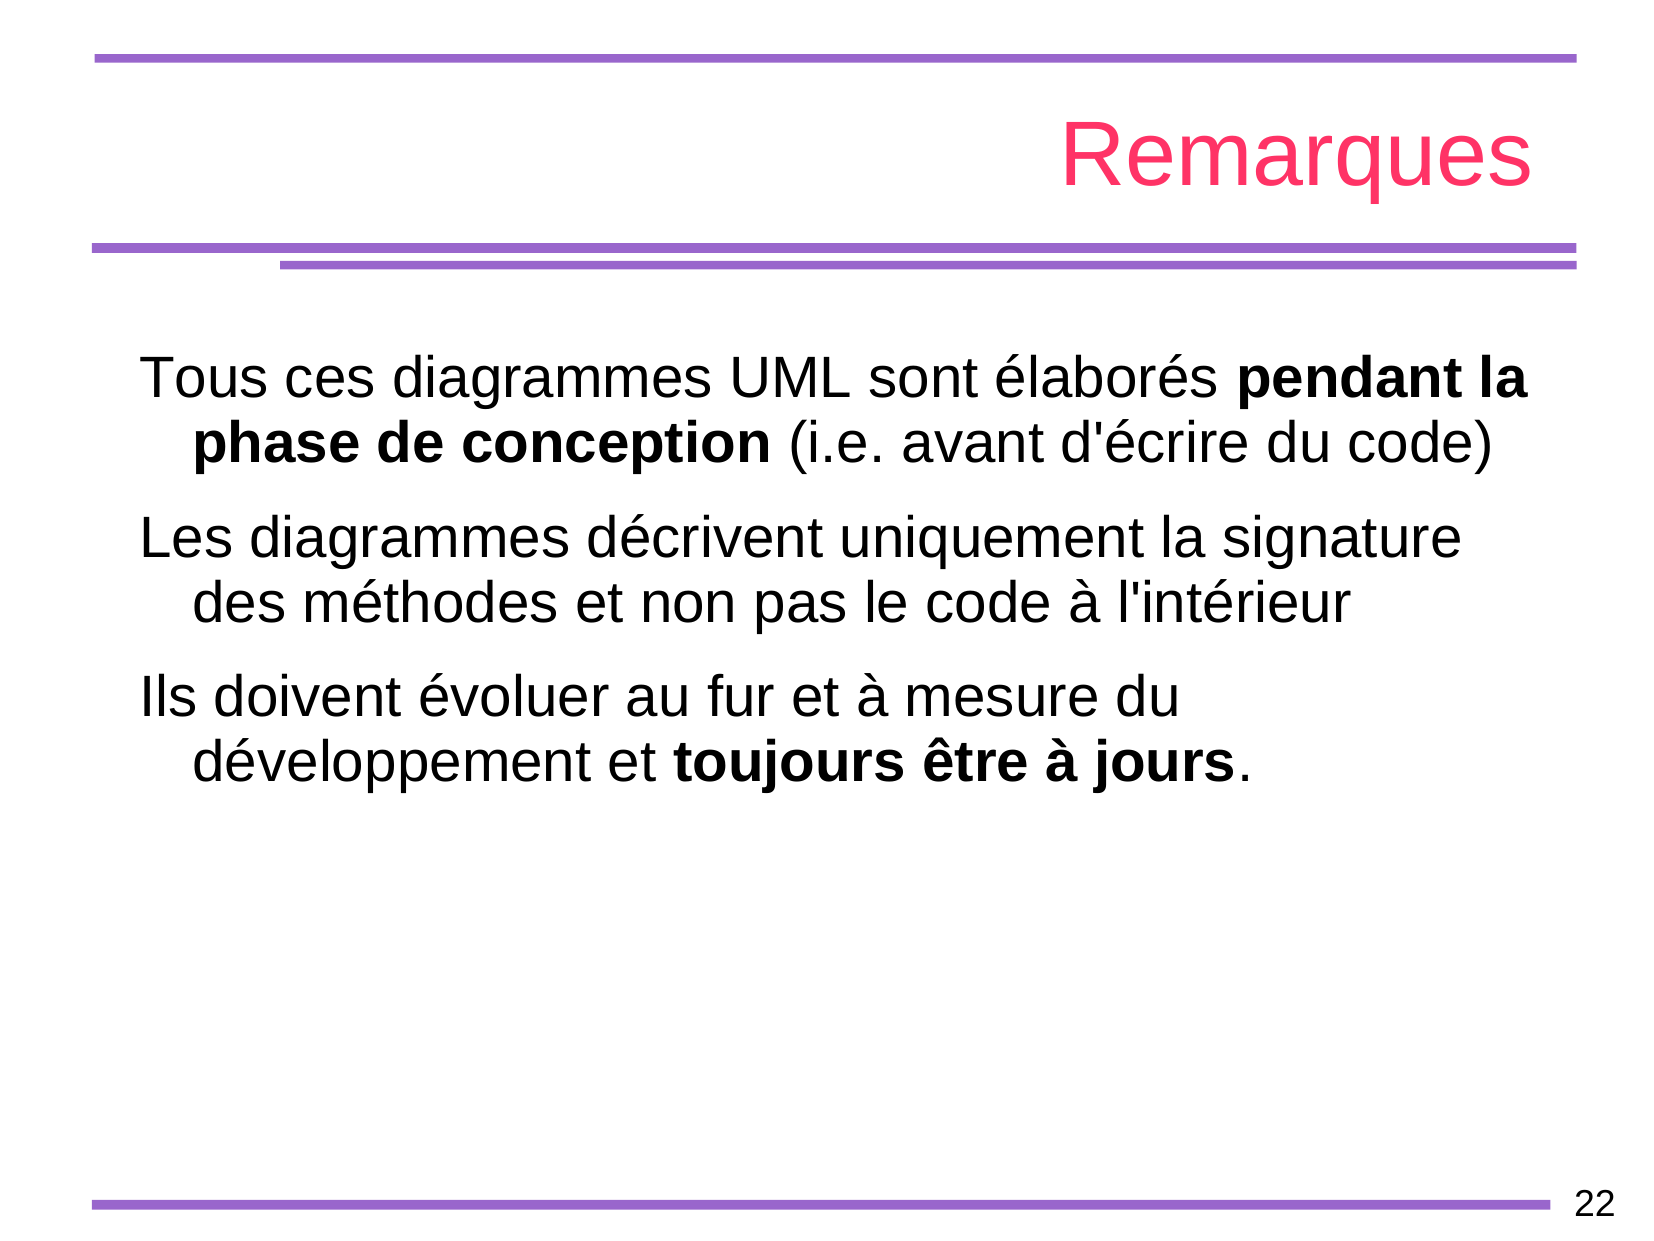

# Remarques
Tous ces diagrammes UML sont élaborés pendant la phase de conception (i.e. avant d'écrire du code)
Les diagrammes décrivent uniquement la signature des méthodes et non pas le code à l'intérieur
Ils doivent évoluer au fur et à mesure du développement et toujours être à jours.